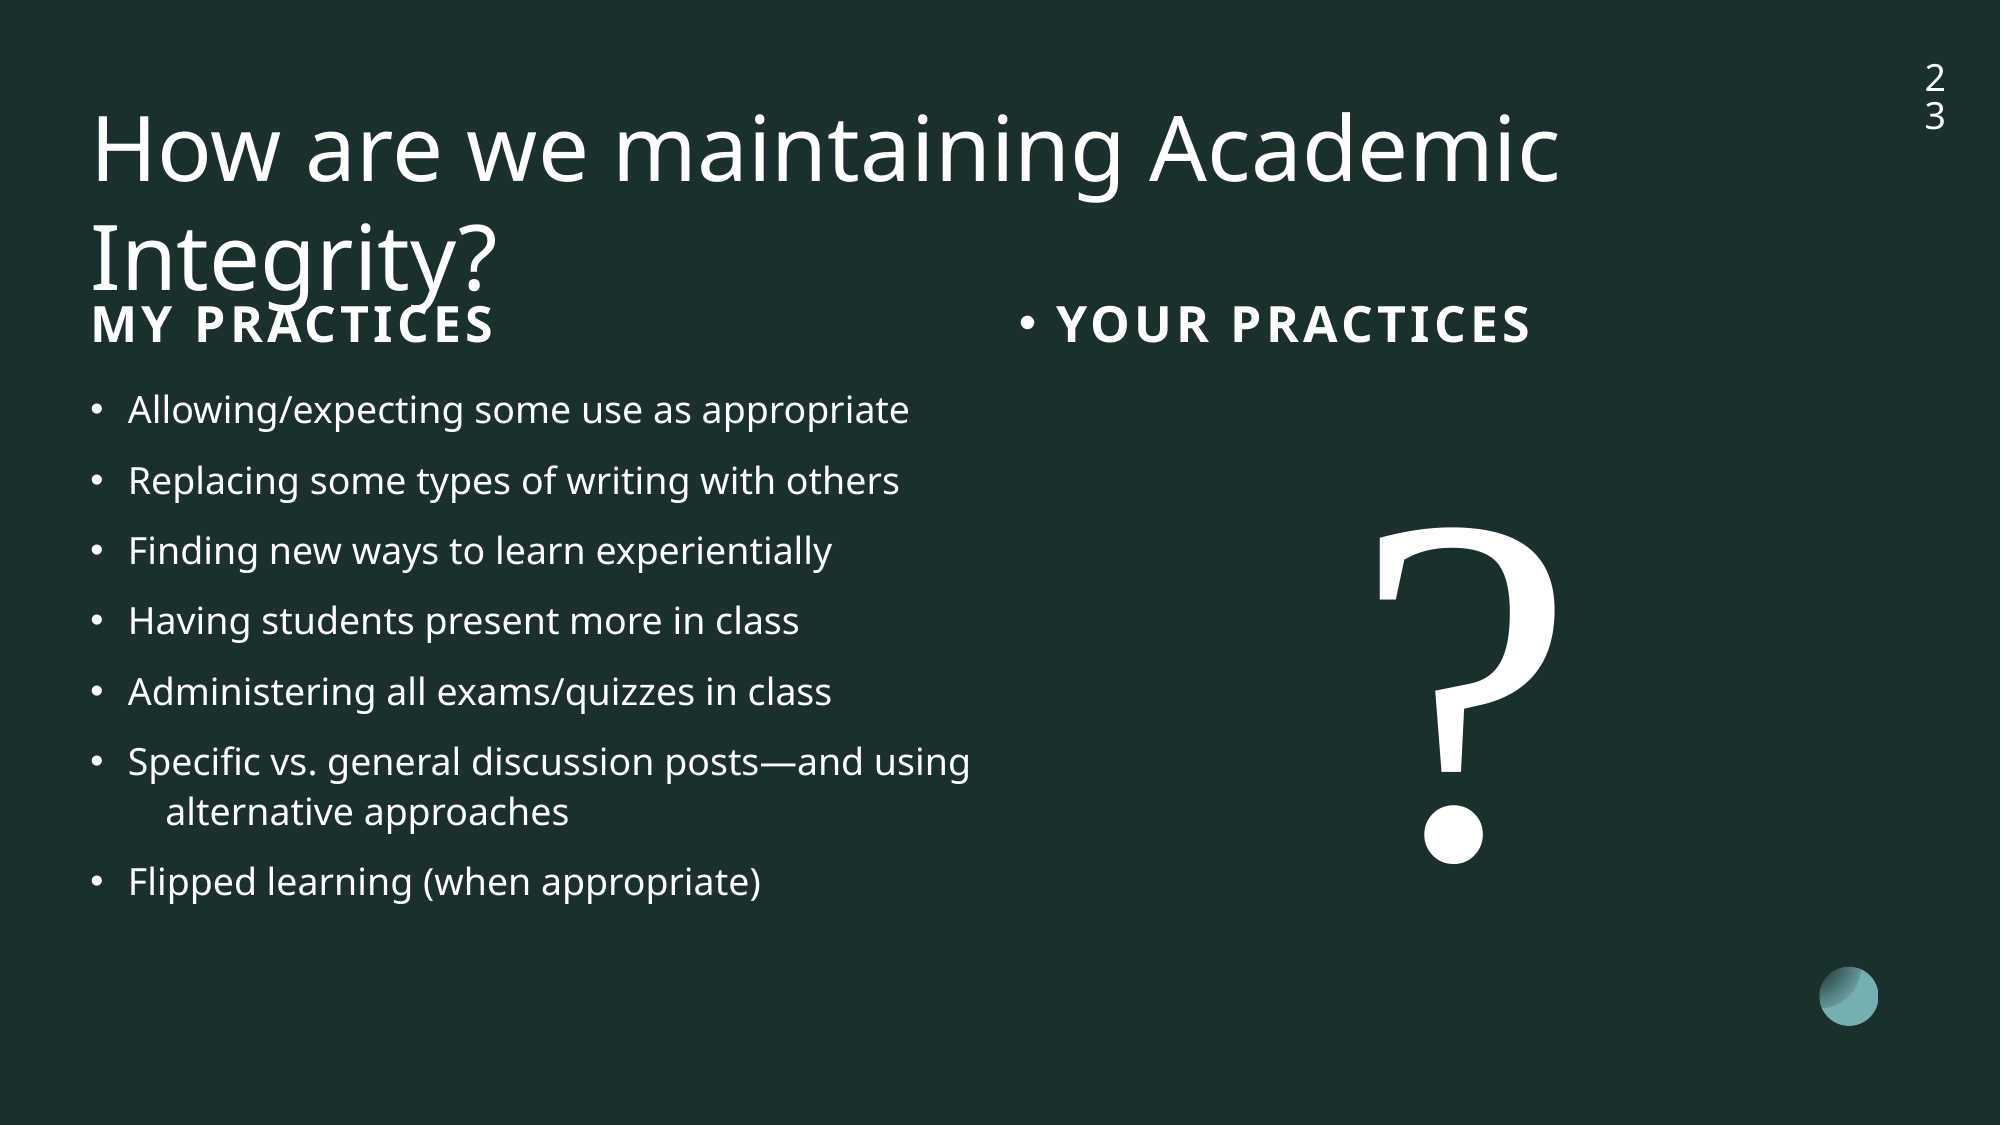

# How are we maintaining Academic Integrity?
My Practices
Your Practices
?
Allowing/expecting some use as appropriate
Replacing some types of writing with others
Finding new ways to learn experientially
Having students present more in class
Administering all exams/quizzes in class
Specific vs. general discussion posts—and using alternative approaches
Flipped learning (when appropriate)